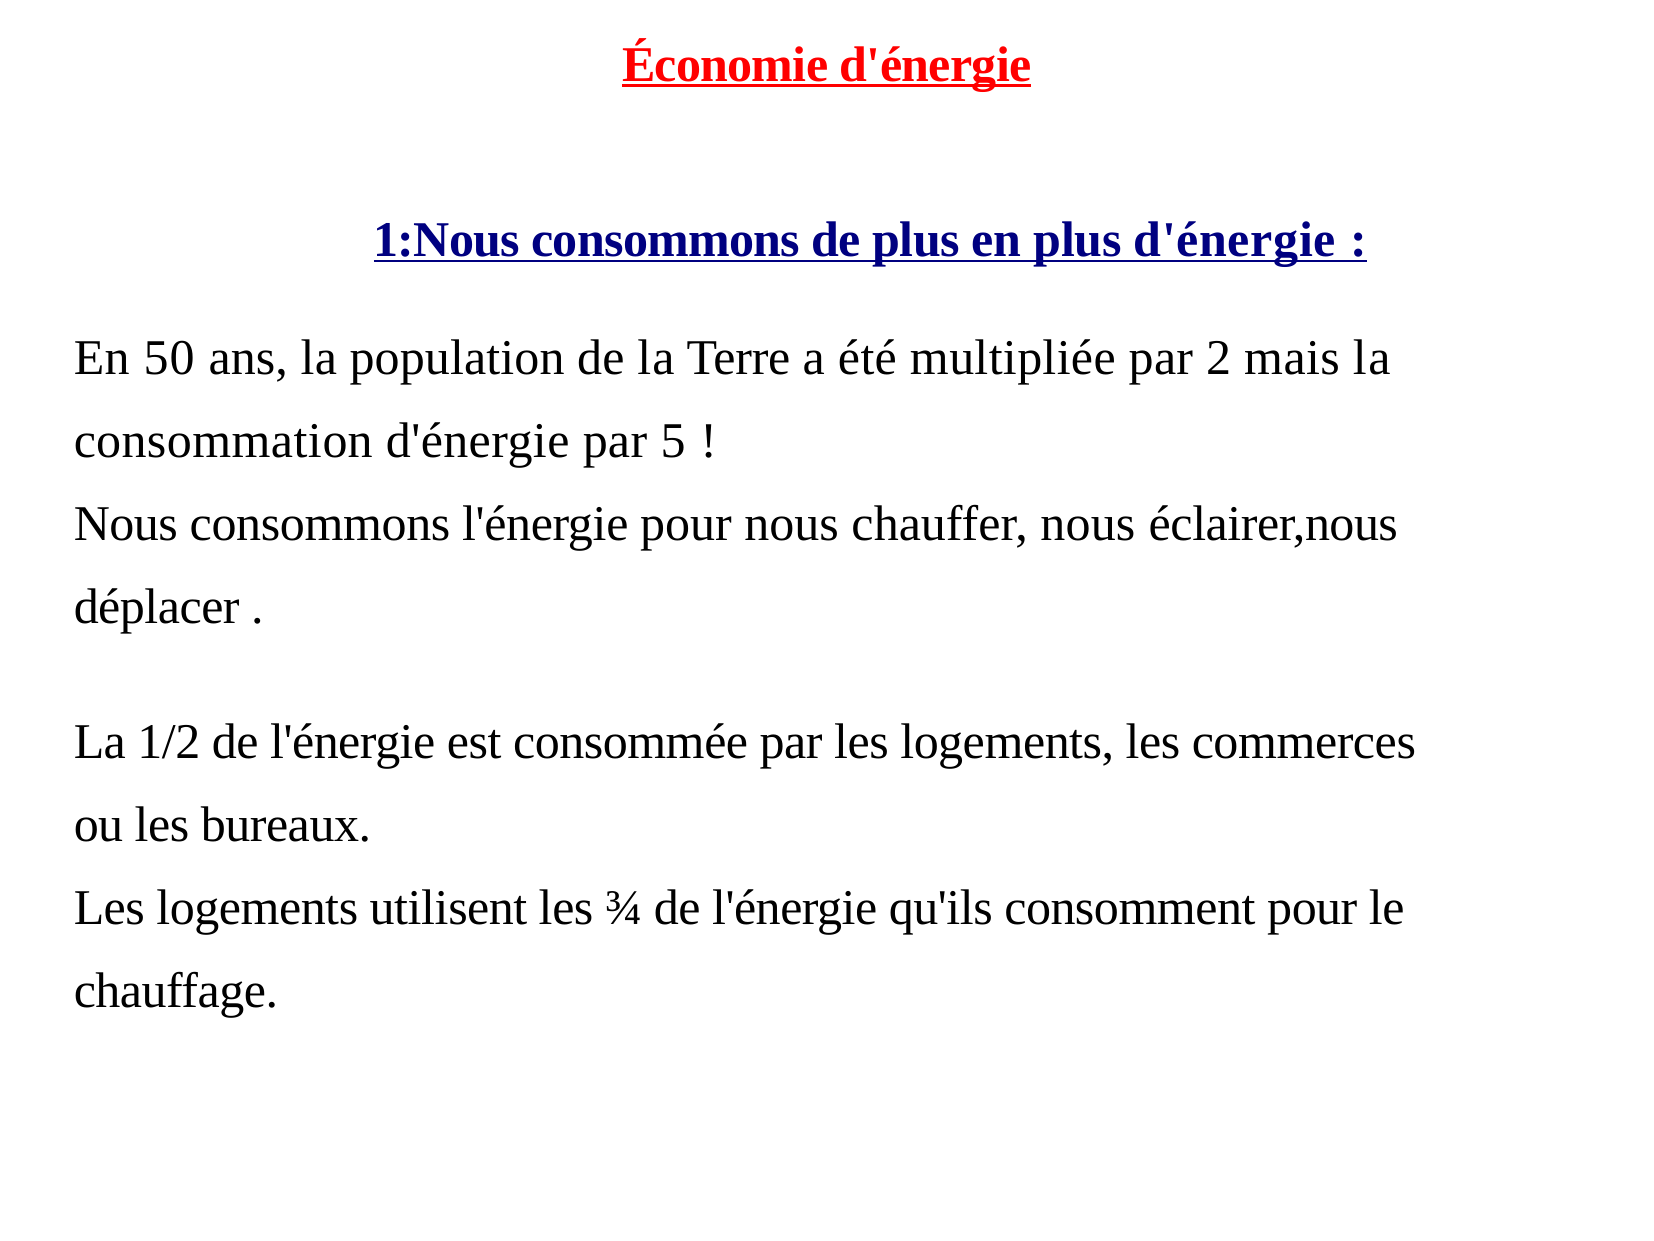

Économie d'énergie
1:Nous consommons de plus en plus d'énergie :
En 50 ans, la population de la Terre a été multipliée par 2 mais la consommation d'énergie par 5 !
Nous consommons l'énergie pour nous chauffer, nous éclairer,nous déplacer .
La 1/2 de l'énergie est consommée par les logements, les commerces ou les bureaux.
Les logements utilisent les ¾ de l'énergie qu'ils consomment pour le chauffage.